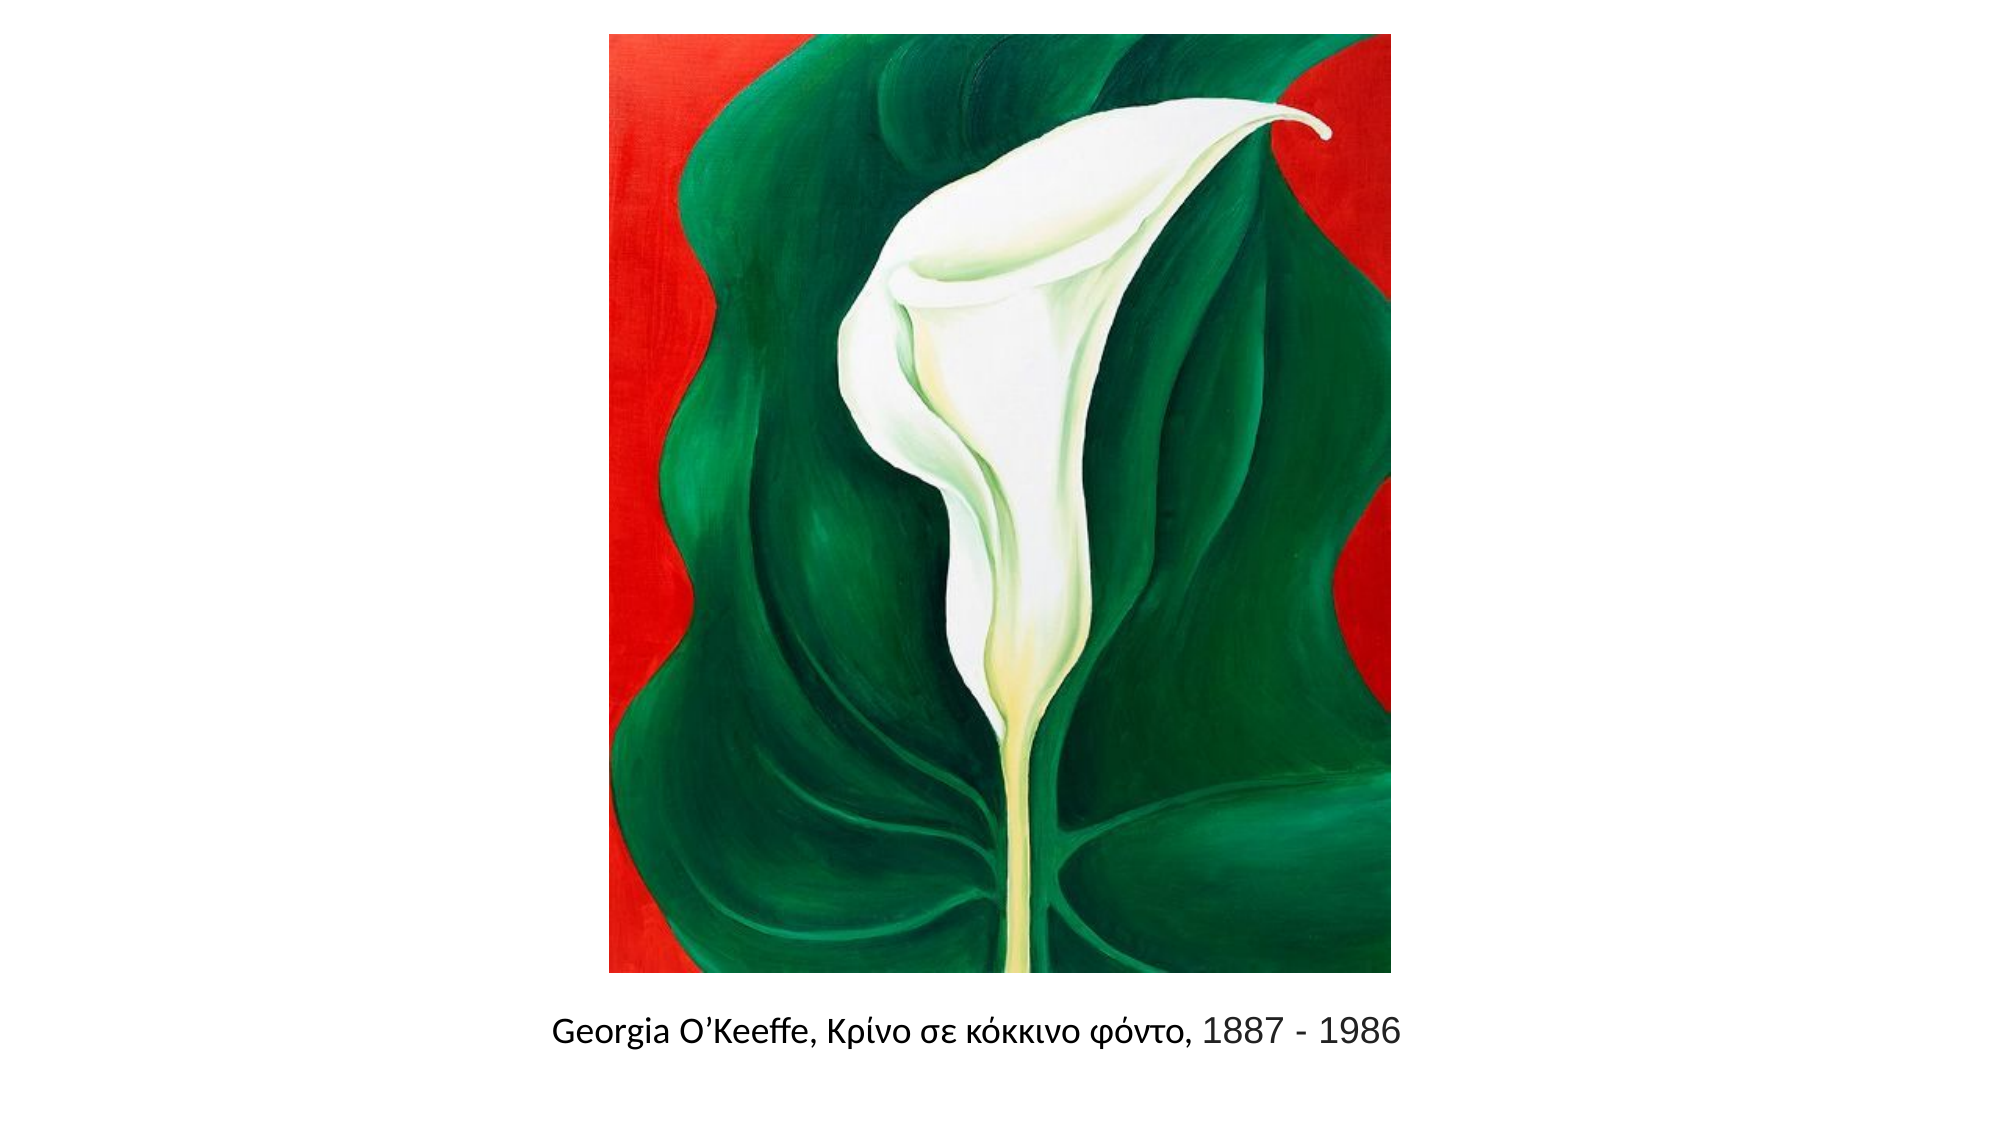

Georgia O’Keeffe, Κρίνο σε κόκκινο φόντο, 1887 - 1986